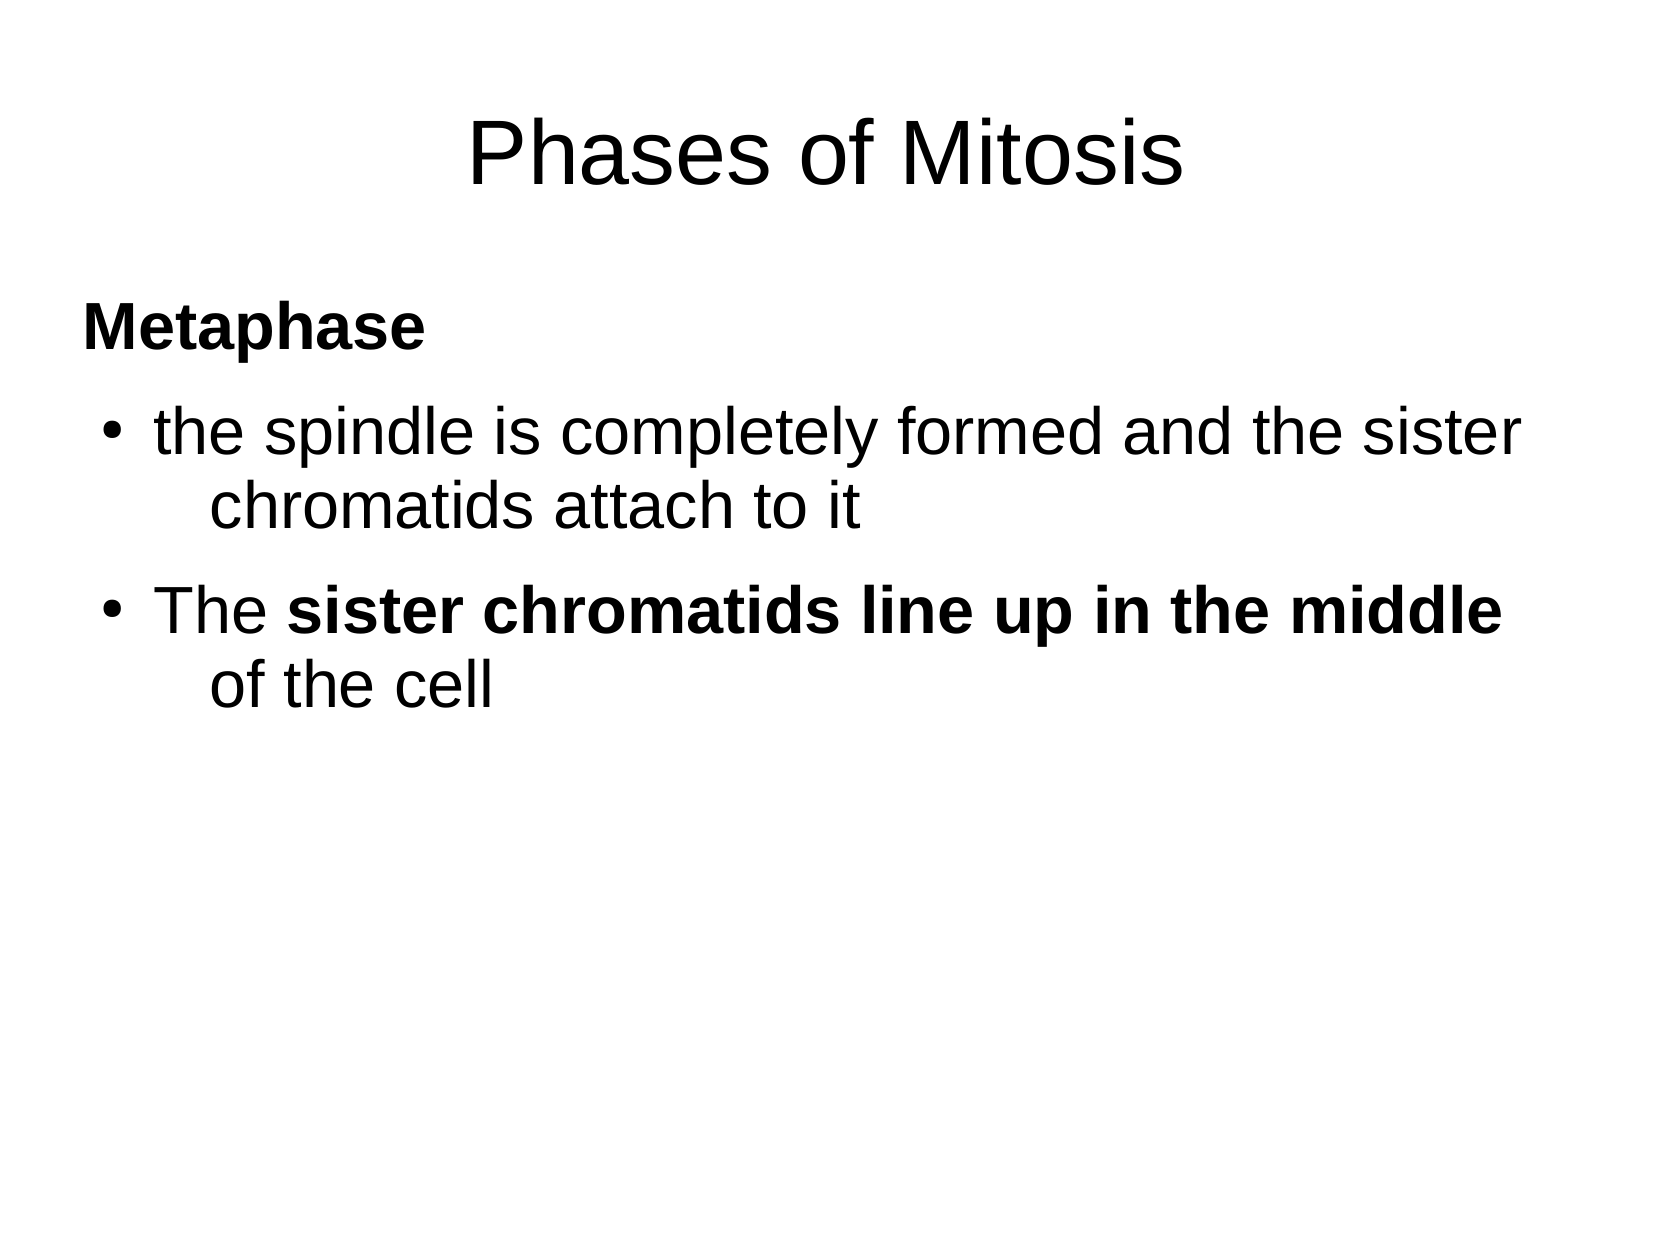

# Phases of Mitosis
Metaphase
the spindle is completely formed and the sister chromatids attach to it
The sister chromatids line up in the middle of the cell